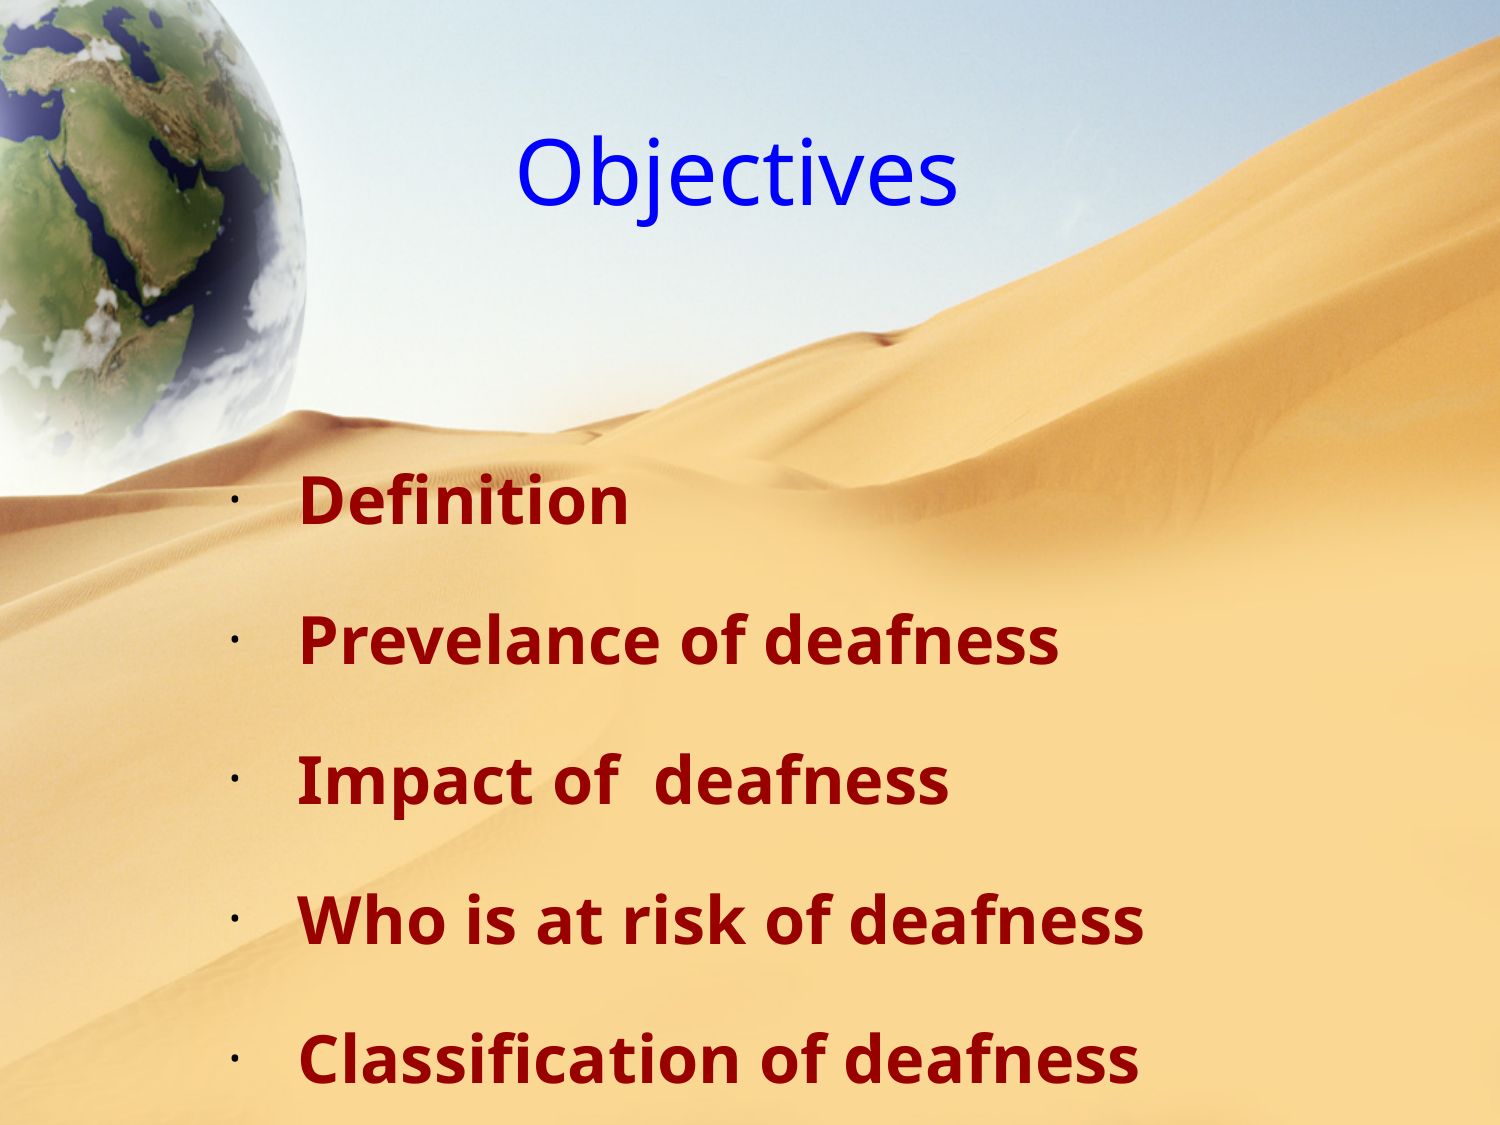

Objectives
Definition
Prevelance of deafness
Impact of deafness
Who is at risk of deafness
Classification of deafness
Atiologies of conductive deafness
Atiologies of sensorineural deafness
Exmination of patient with deafness
Investigation of patient with deafness
Management of deafness